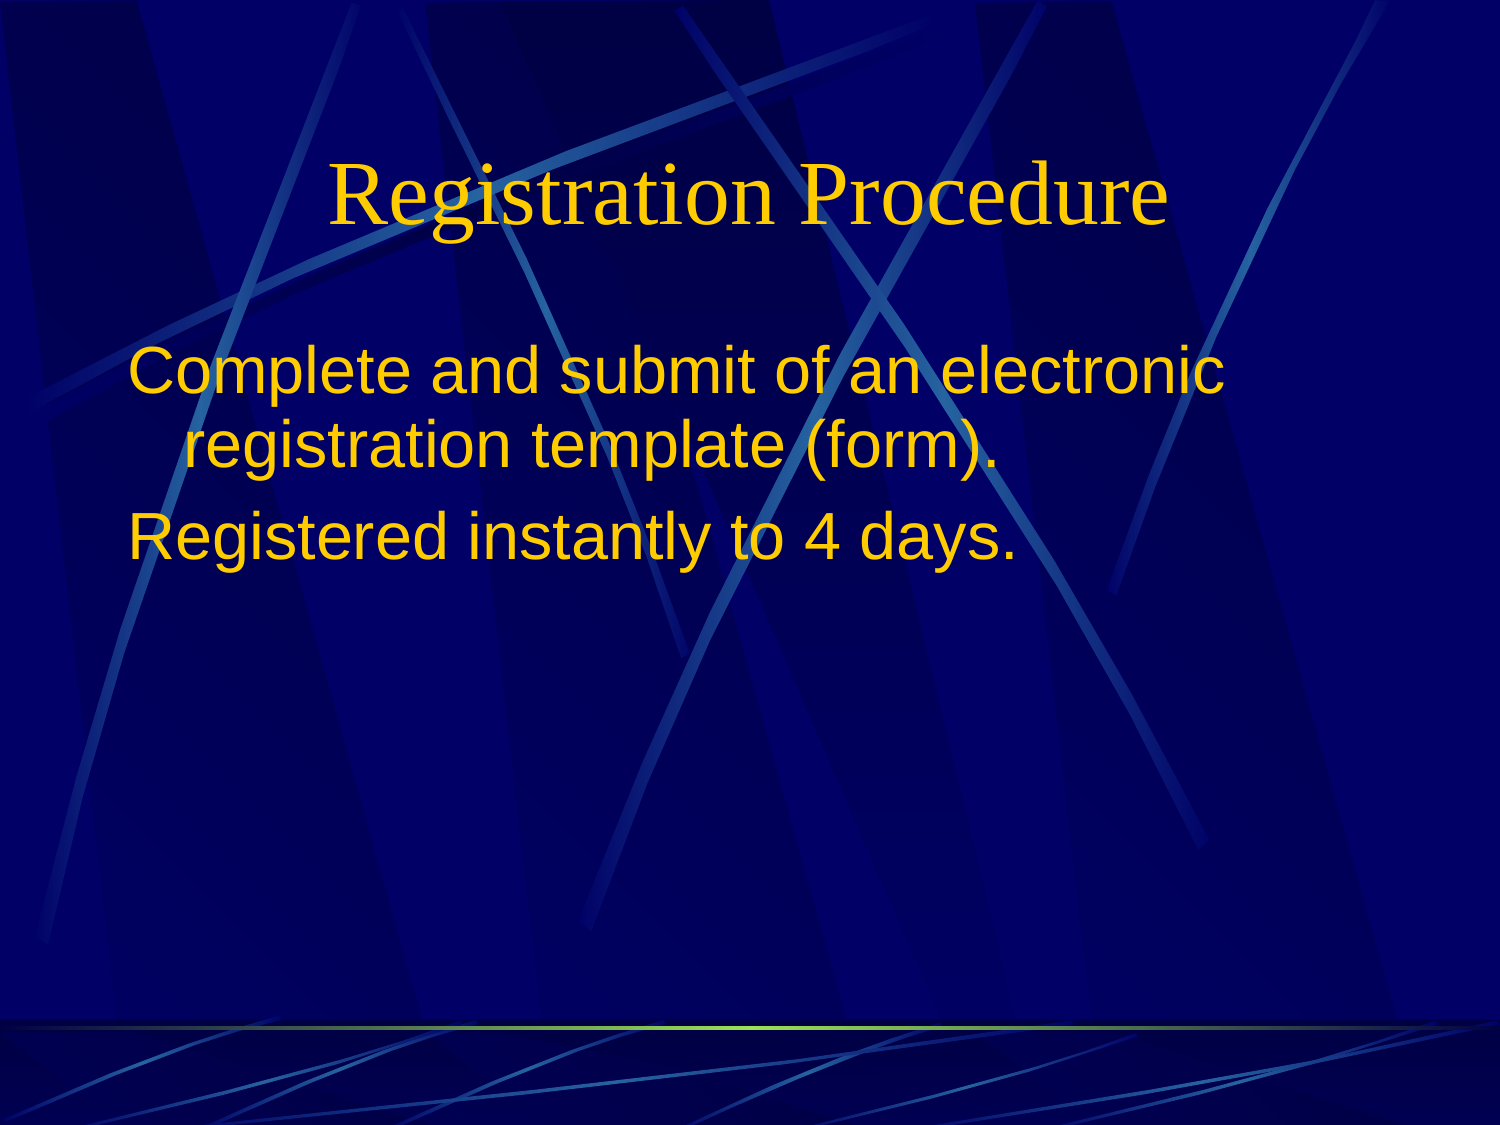

# Registration Procedure
Complete and submit of an electronic registration template (form).
Registered instantly to 4 days.